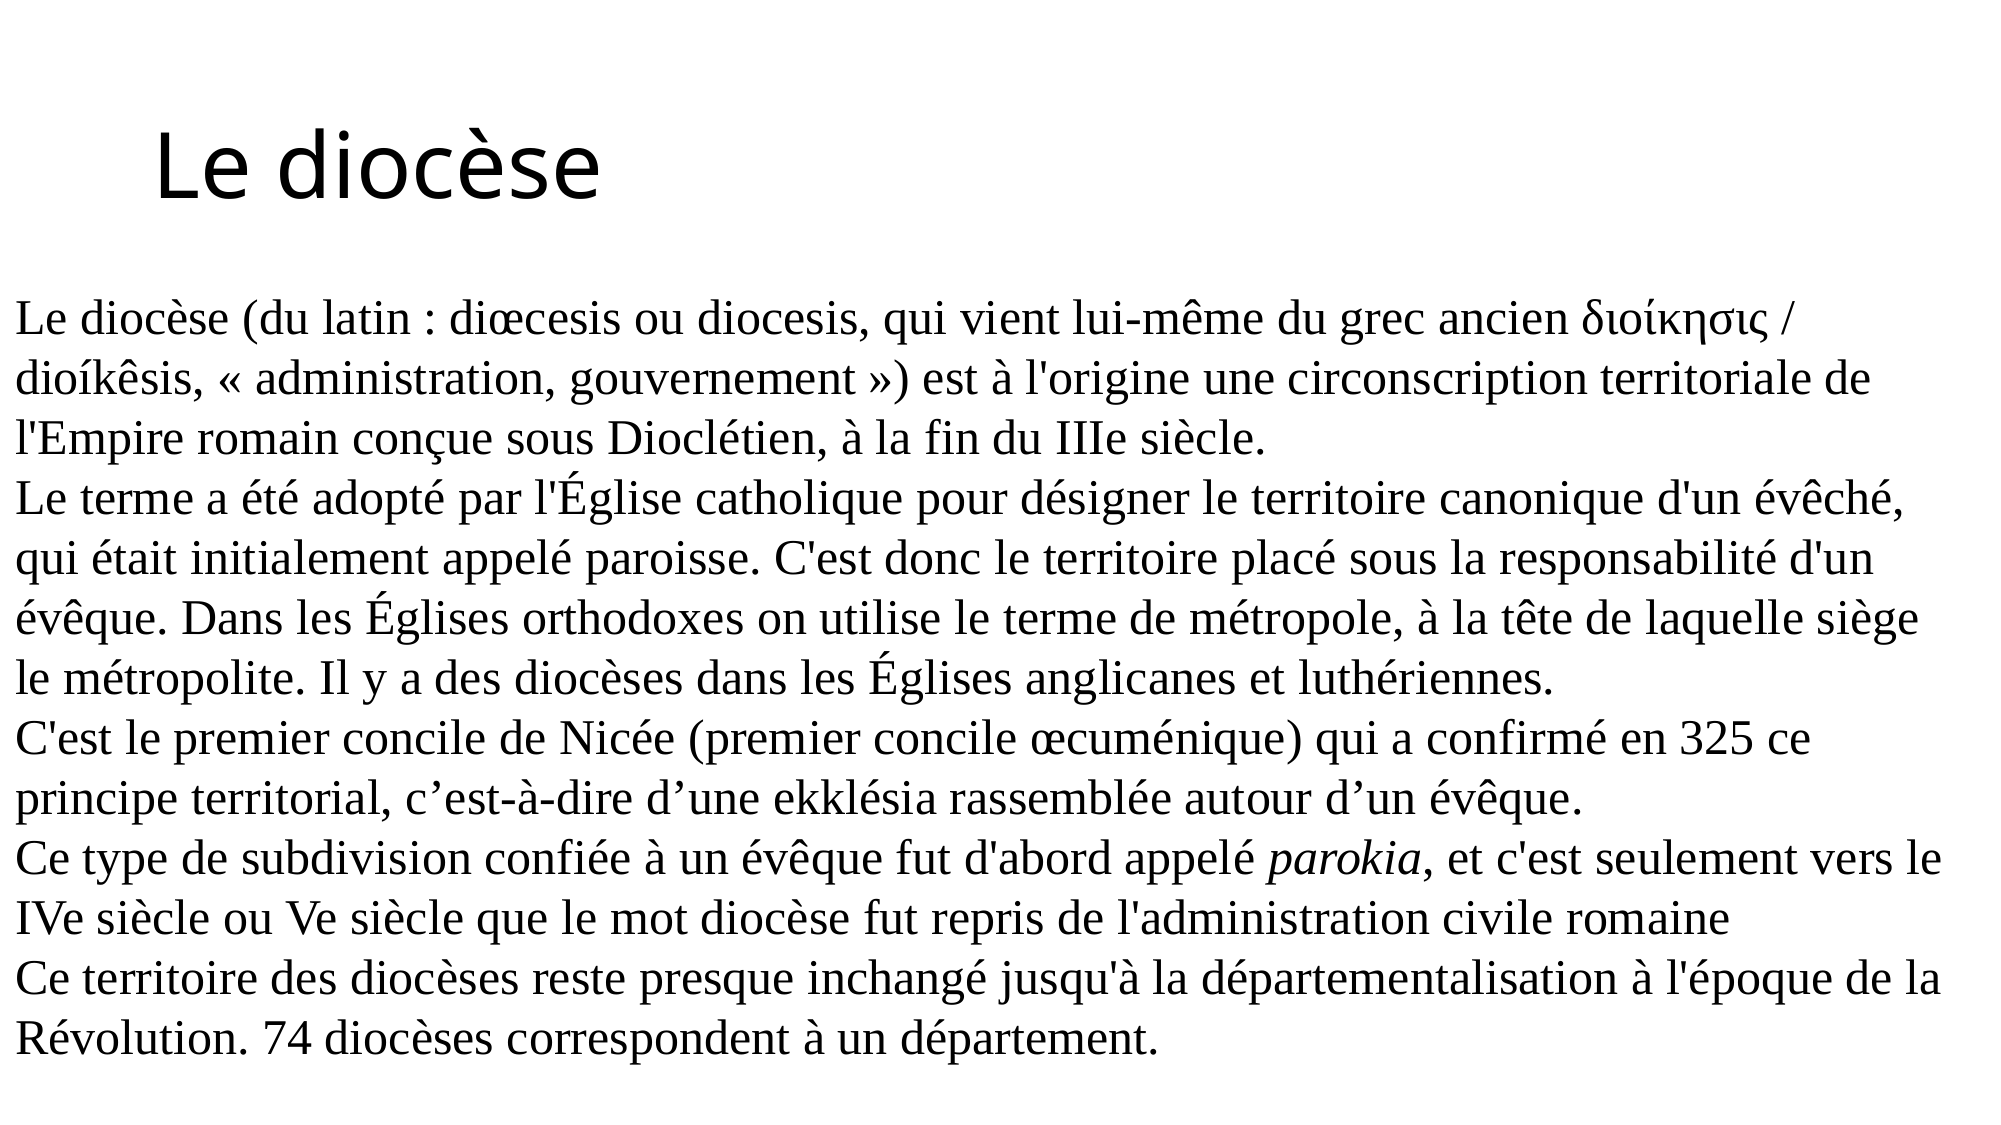

# Le diocèse
Le diocèse (du latin : diœcesis ou diocesis, qui vient lui-même du grec ancien διοίκησις / dioíkêsis, « administration, gouvernement ») est à l'origine une circonscription territoriale de l'Empire romain conçue sous Dioclétien, à la fin du IIIe siècle.
Le terme a été adopté par l'Église catholique pour désigner le territoire canonique d'un évêché, qui était initialement appelé paroisse. C'est donc le territoire placé sous la responsabilité d'un évêque. Dans les Églises orthodoxes on utilise le terme de métropole, à la tête de laquelle siège le métropolite. Il y a des diocèses dans les Églises anglicanes et luthériennes.
C'est le premier concile de Nicée (premier concile œcuménique) qui a confirmé en 325 ce principe territorial, c’est-à-dire d’une ekklésia rassemblée autour d’un évêque.
Ce type de subdivision confiée à un évêque fut d'abord appelé parokia, et c'est seulement vers le IVe siècle ou Ve siècle que le mot diocèse fut repris de l'administration civile romaine
Ce territoire des diocèses reste presque inchangé jusqu'à la départementalisation à l'époque de la Révolution. 74 diocèses correspondent à un département.